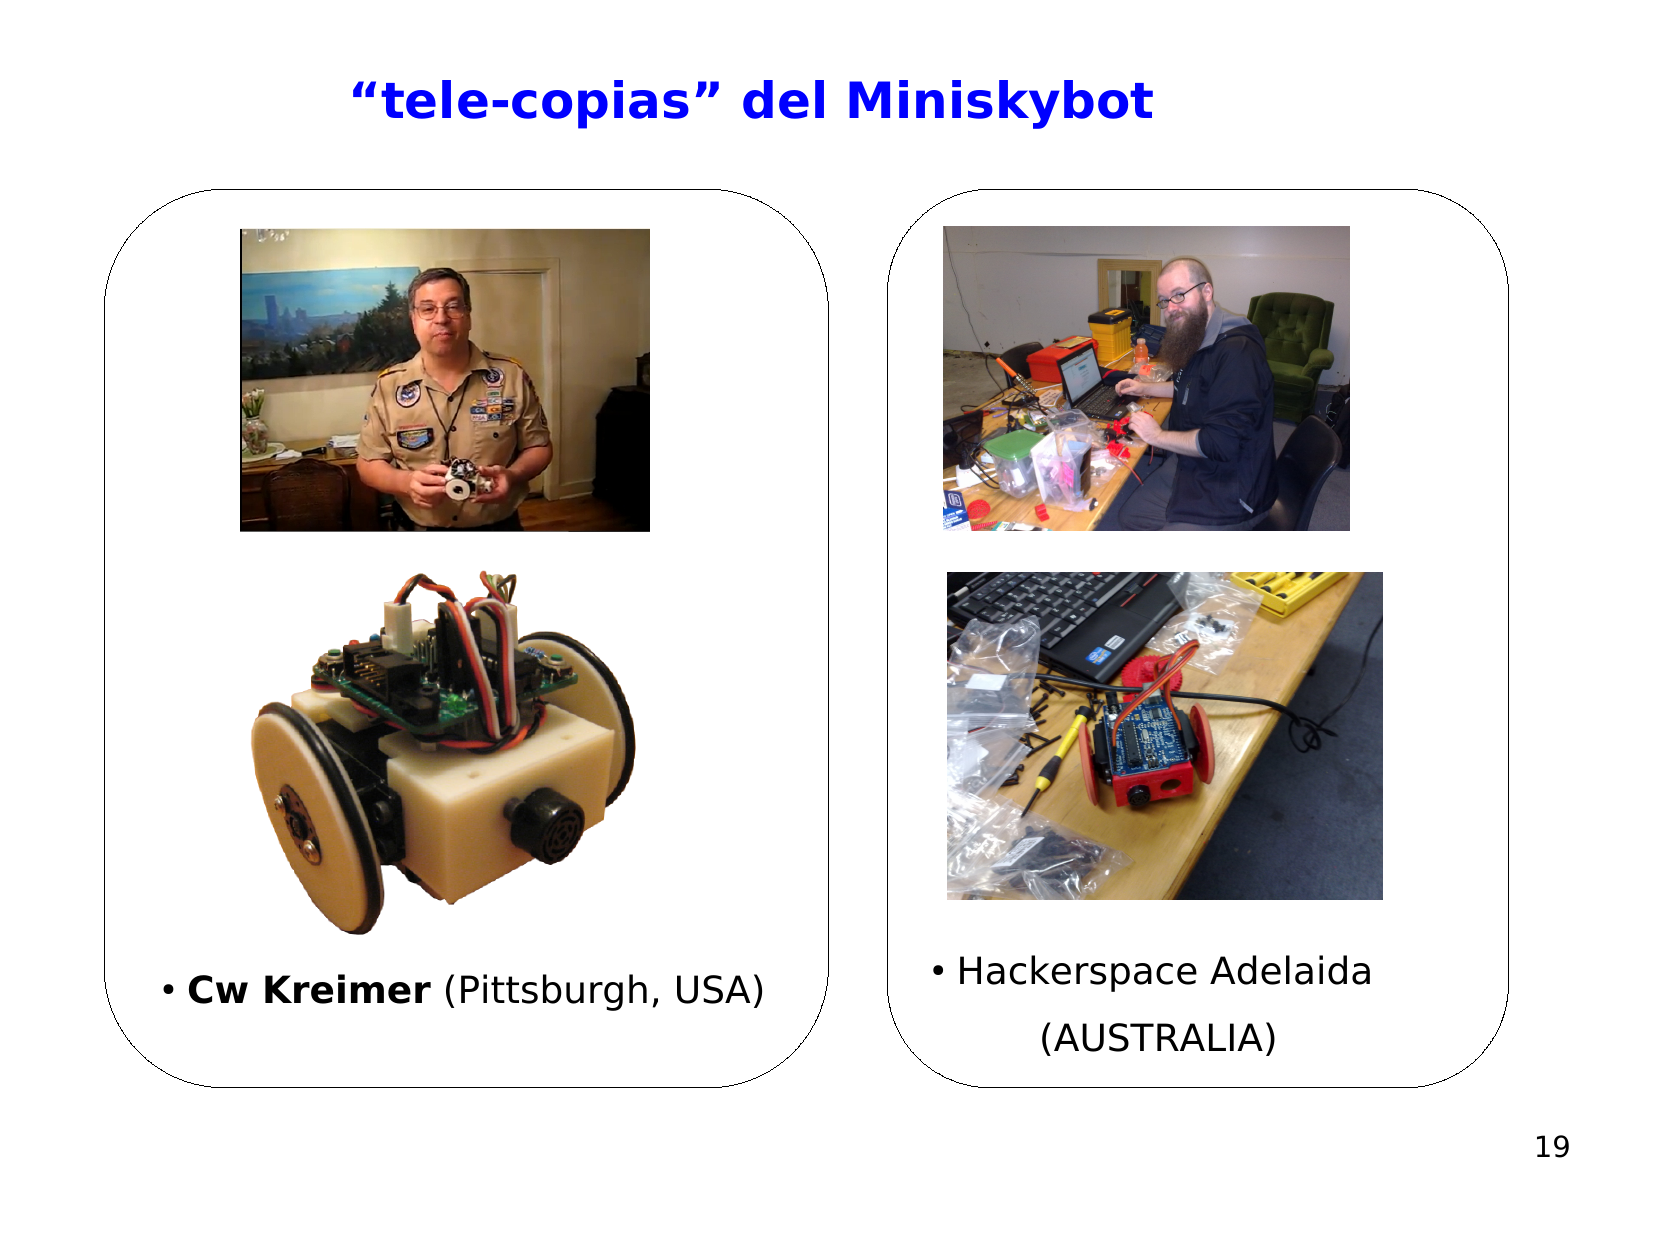

“tele-copias” del Miniskybot
 Hackerspace Adelaida
(AUSTRALIA)
 Cw Kreimer (Pittsburgh, USA)
19